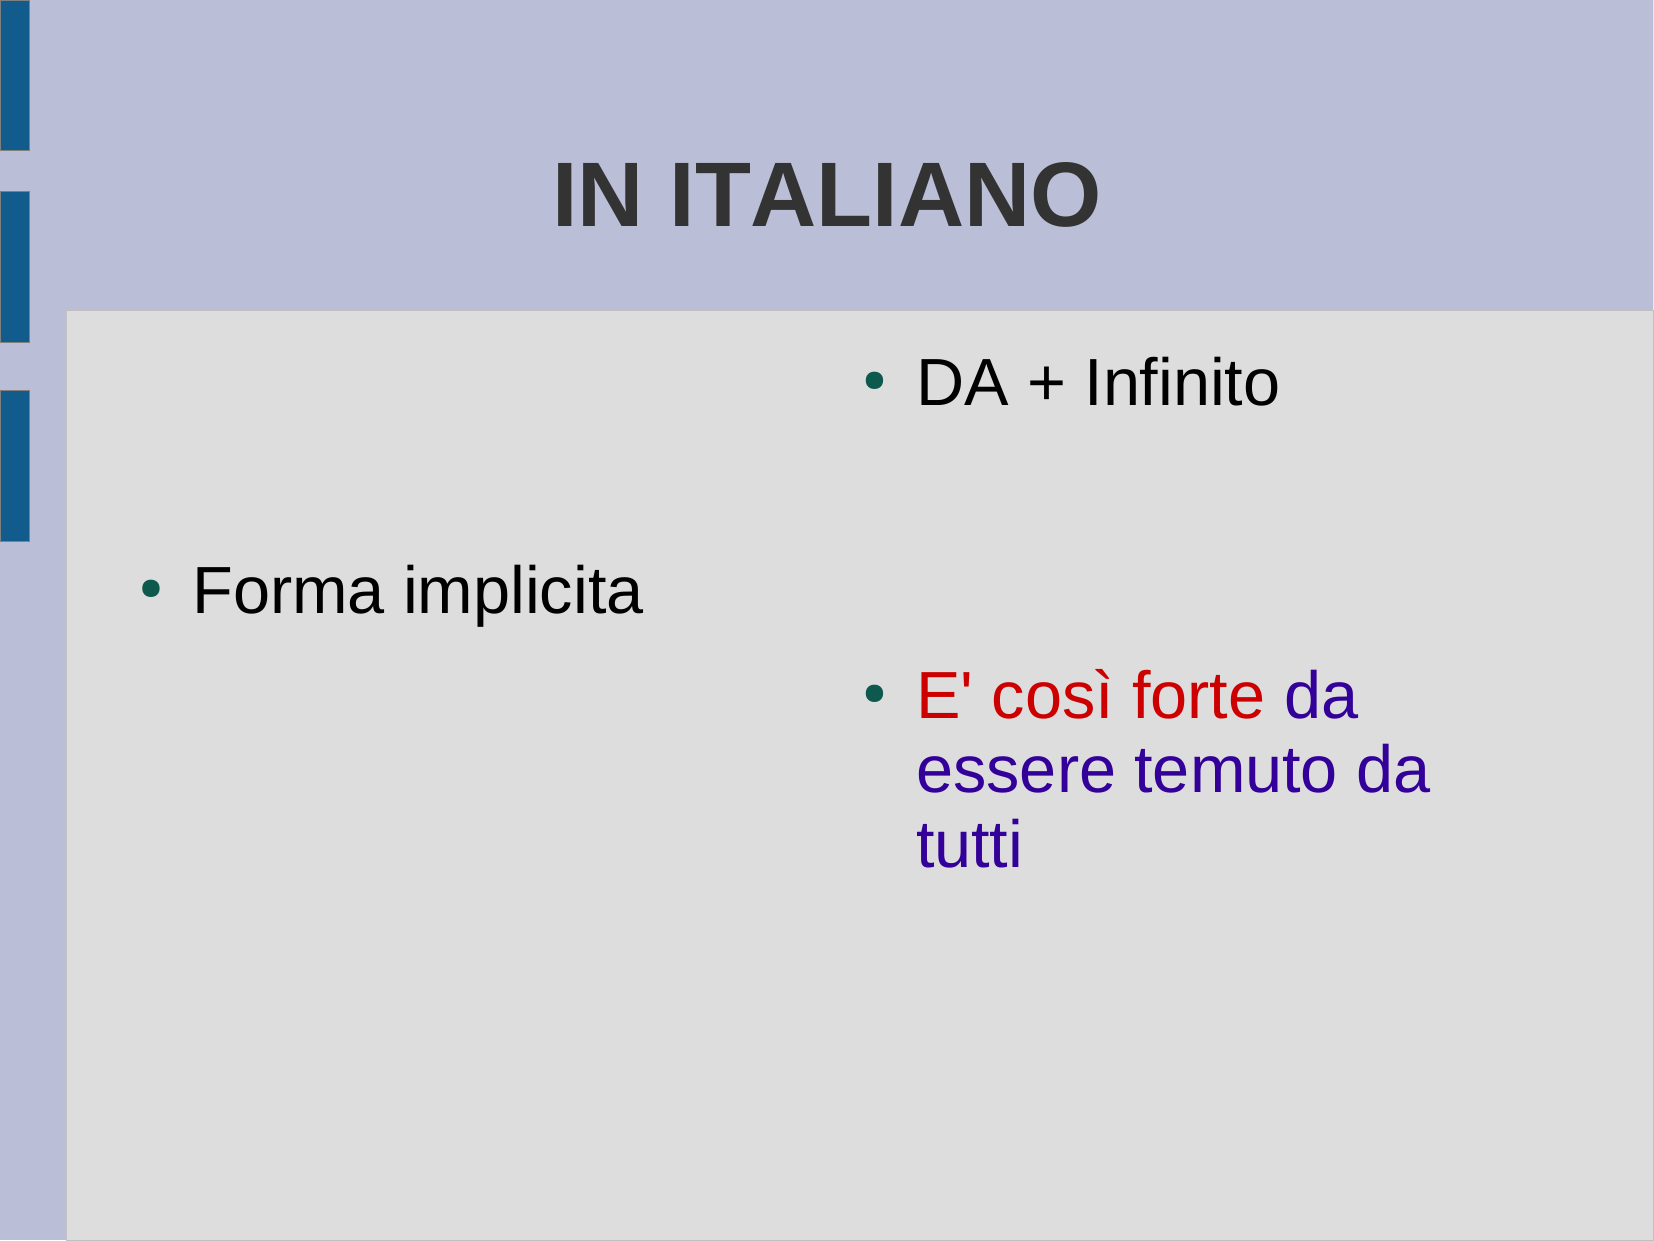

# IN ITALIANO
Forma implicita
DA + Infinito
E' così forte da essere temuto da tutti